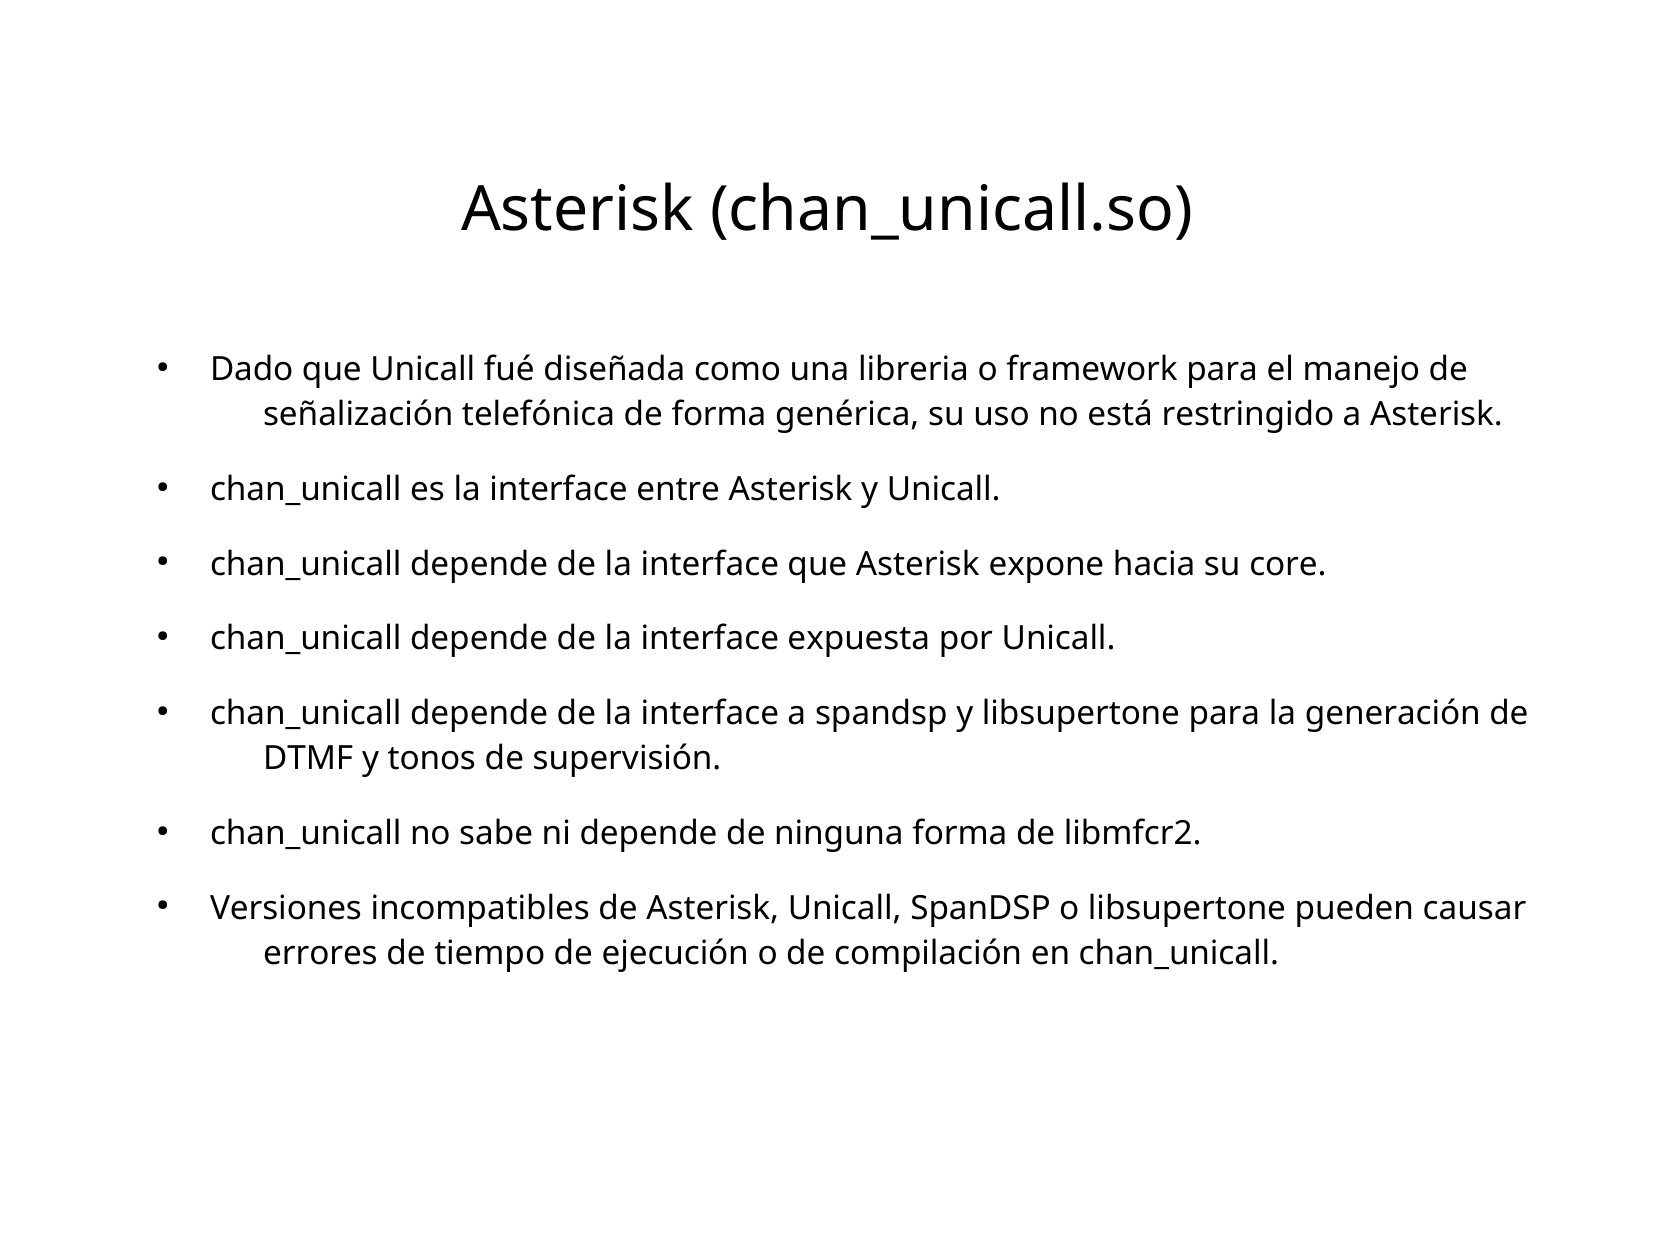

# Asterisk (chan_unicall.so)
Dado que Unicall fué diseñada como una libreria o framework para el manejo de señalización telefónica de forma genérica, su uso no está restringido a Asterisk.
chan_unicall es la interface entre Asterisk y Unicall.
chan_unicall depende de la interface que Asterisk expone hacia su core.
chan_unicall depende de la interface expuesta por Unicall.
chan_unicall depende de la interface a spandsp y libsupertone para la generación de DTMF y tonos de supervisión.
chan_unicall no sabe ni depende de ninguna forma de libmfcr2.
Versiones incompatibles de Asterisk, Unicall, SpanDSP o libsupertone pueden causar errores de tiempo de ejecución o de compilación en chan_unicall.